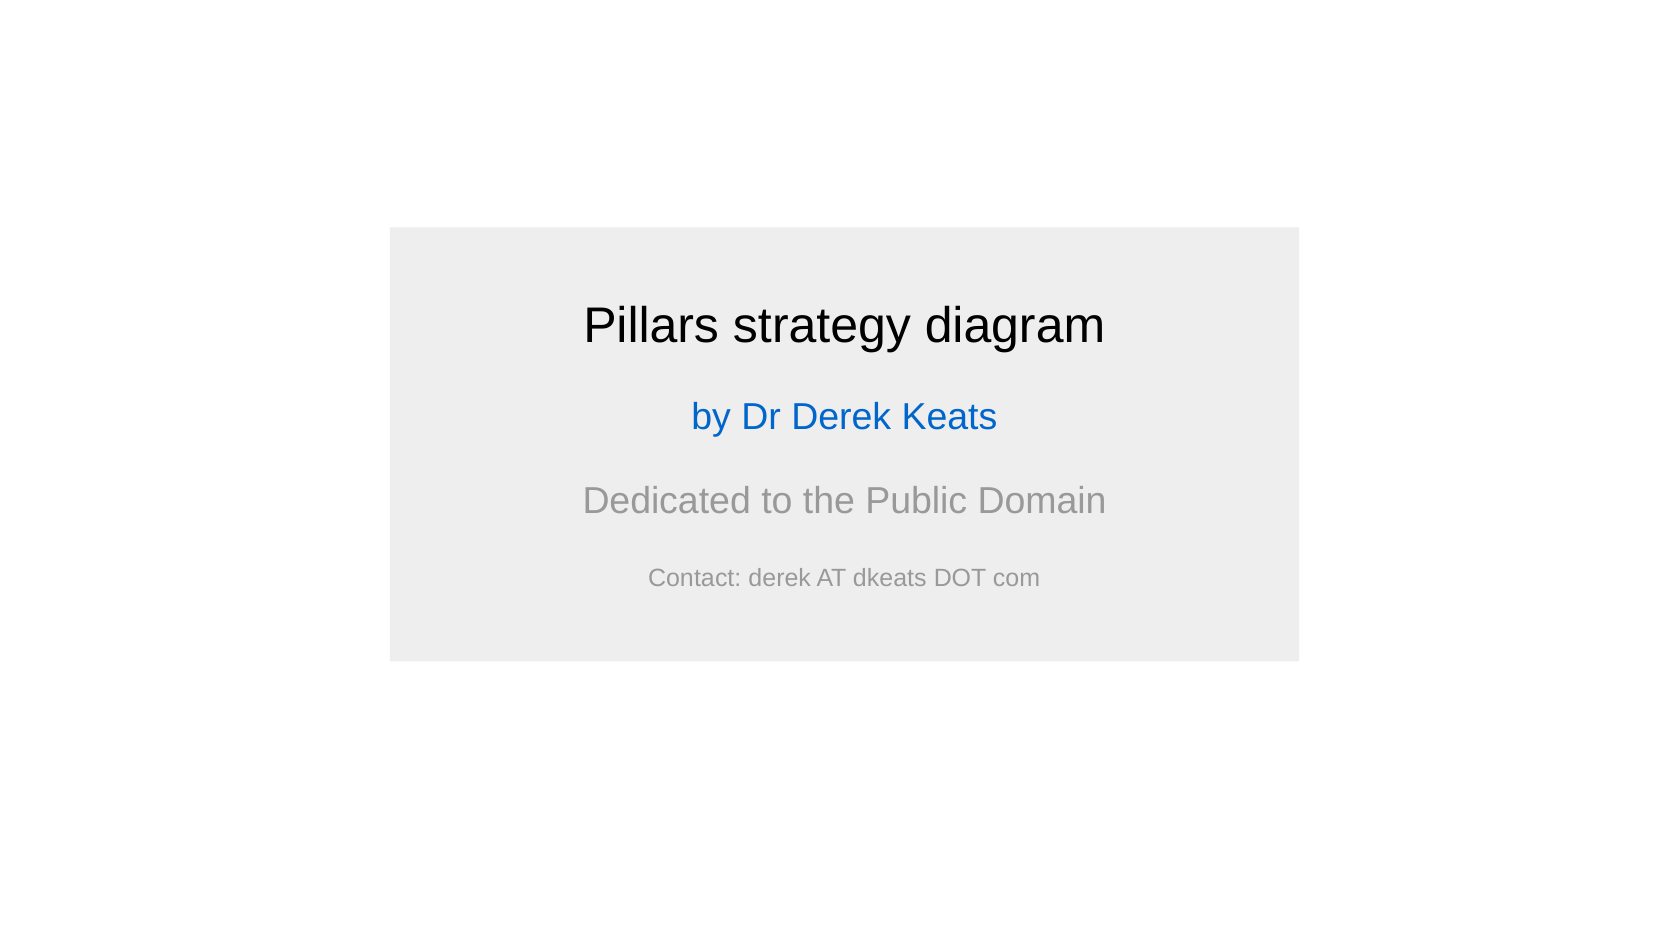

Pillars strategy diagram
by Dr Derek Keats
Dedicated to the Public Domain
Contact: derek AT dkeats DOT com